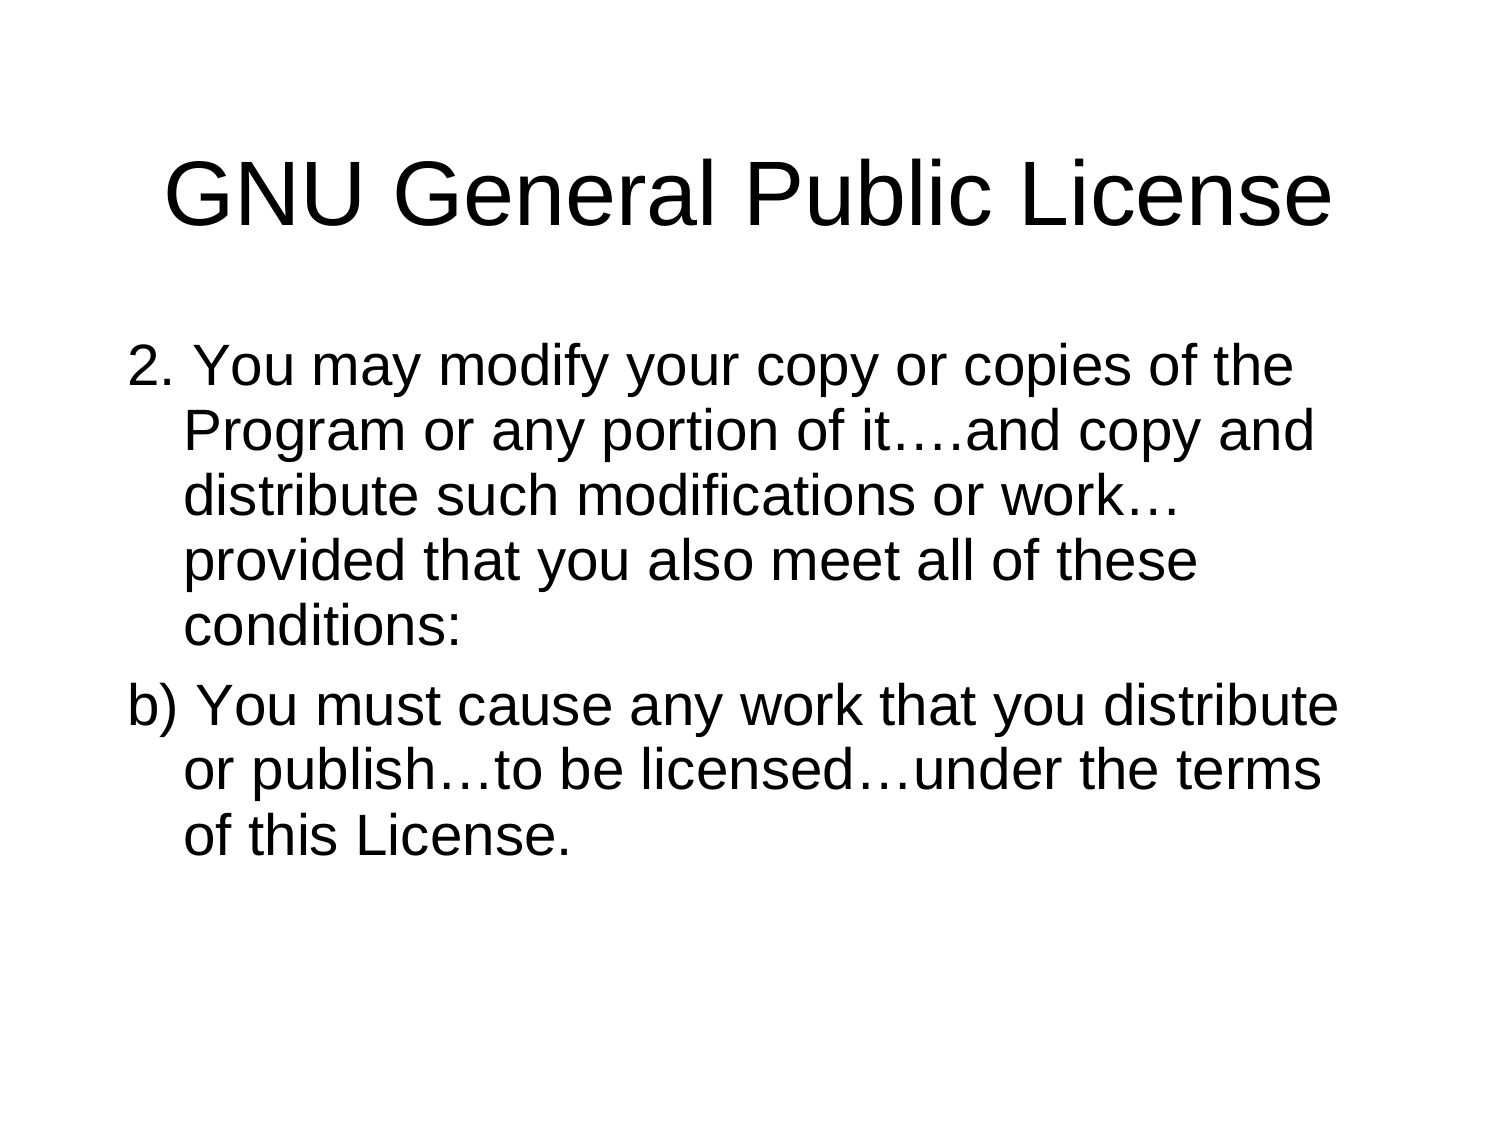

# GNU General Public License
2. You may modify your copy or copies of the Program or any portion of it….and copy and distribute such modifications or work…provided that you also meet all of these conditions:
b) You must cause any work that you distribute or publish…to be licensed…under the terms of this License.